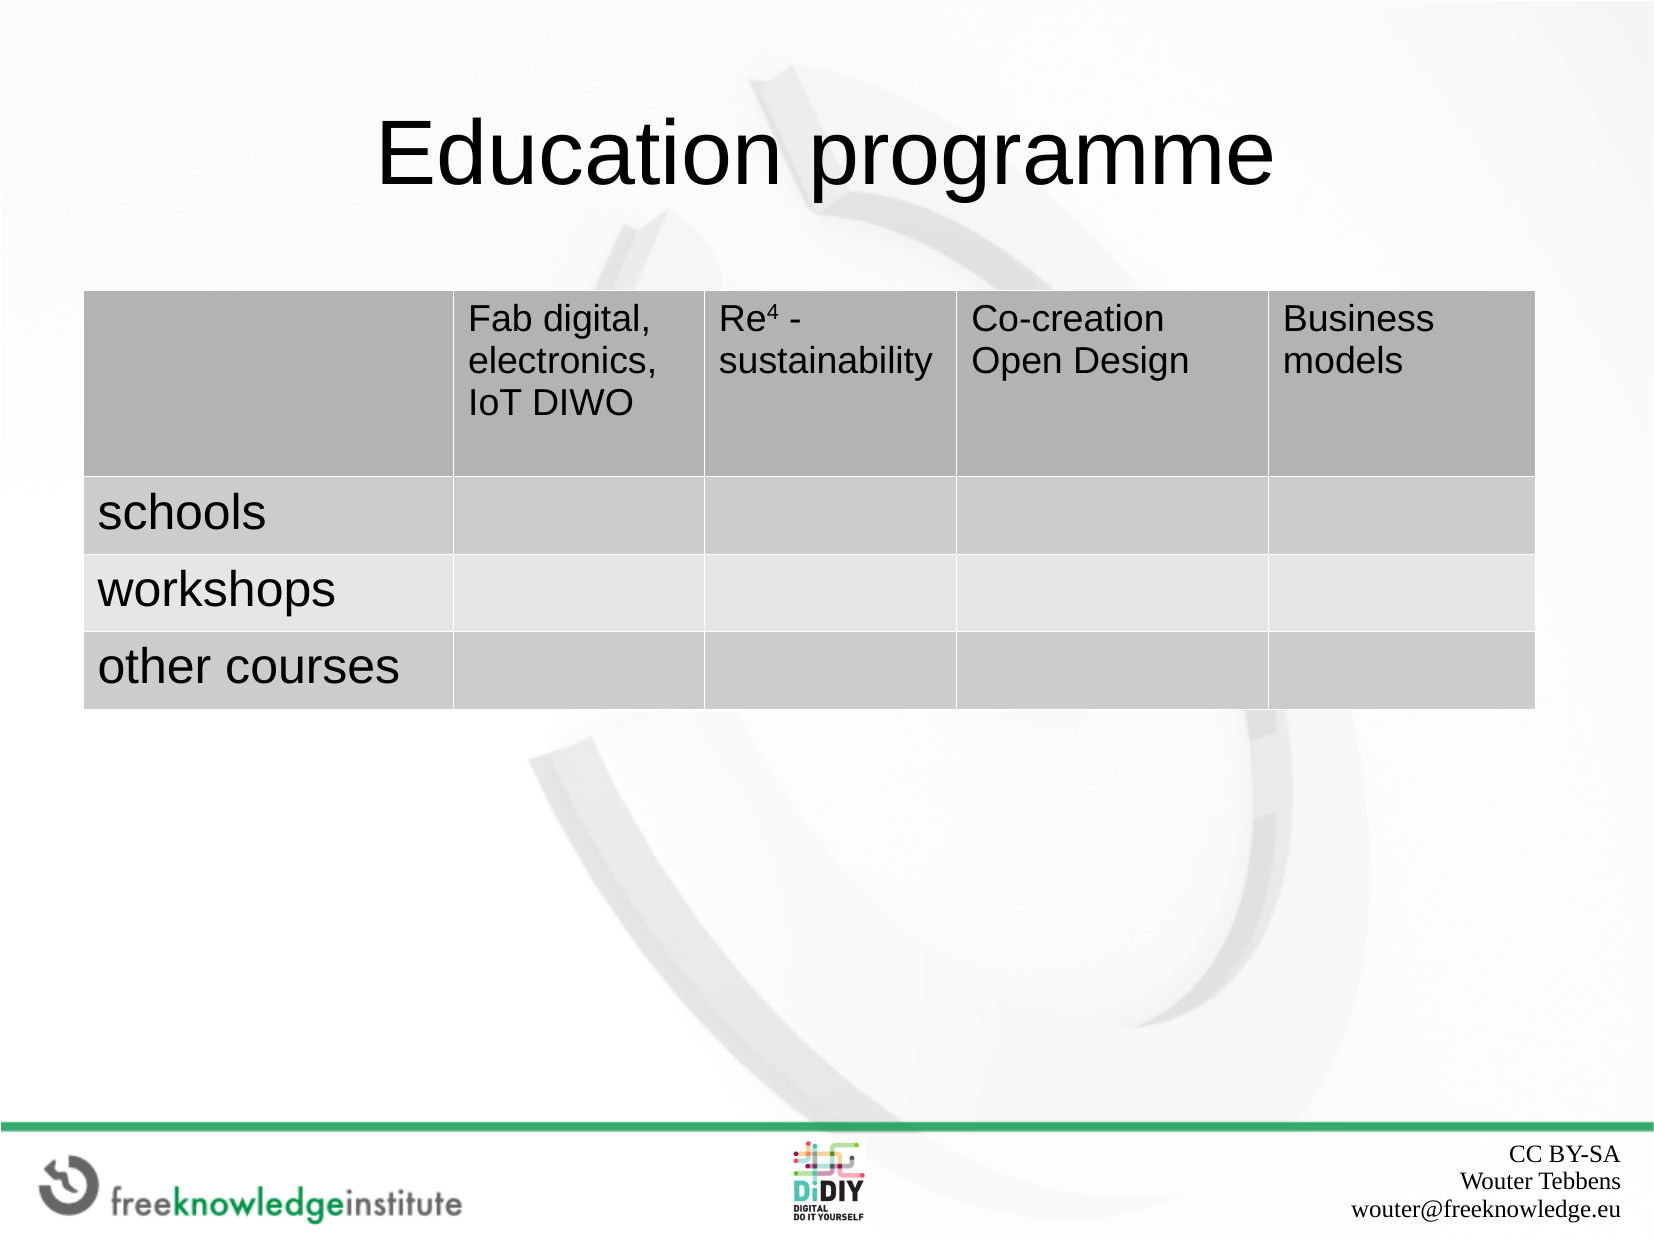

# Education programme
| | Fab digital, electronics, IoT DIWO | Re4 - sustainability | Co-creation Open Design | Business models |
| --- | --- | --- | --- | --- |
| schools | | | | |
| workshops | | | | |
| other courses | | | | |